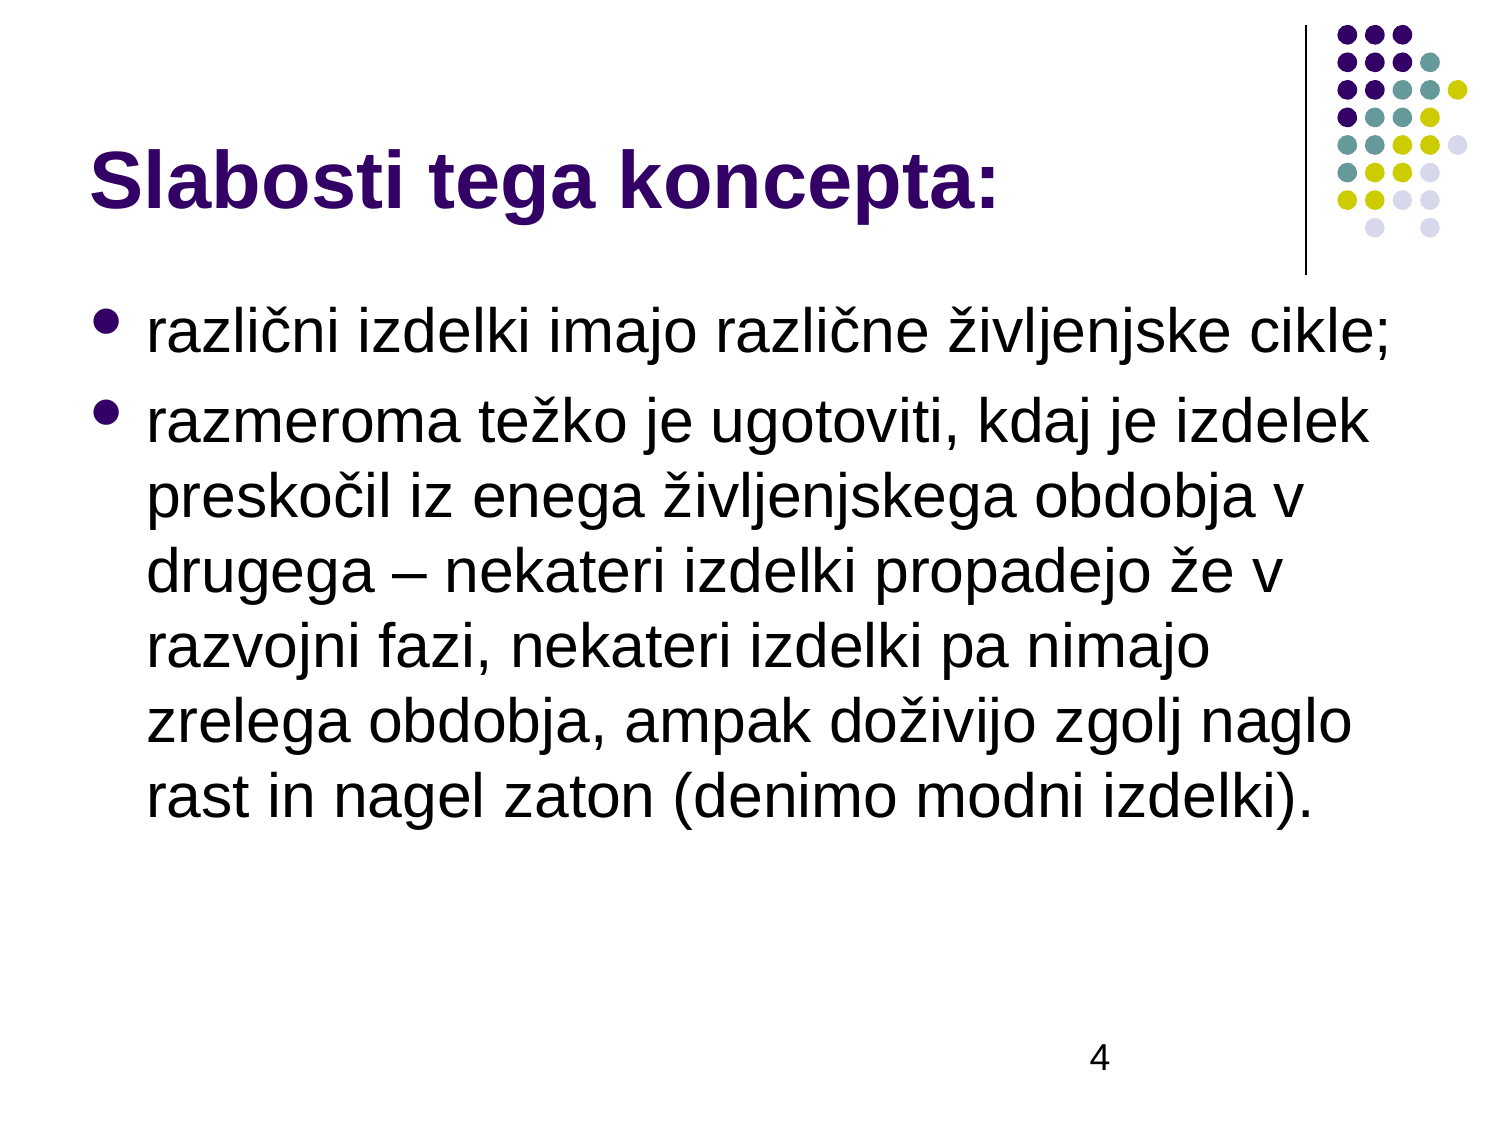

# Slabosti tega koncepta:
različni izdelki imajo različne življenjske cikle;
razmeroma težko je ugotoviti, kdaj je izdelek preskočil iz enega življenjskega obdobja v drugega – nekateri izdelki propadejo že v razvojni fazi, nekateri izdelki pa nimajo zrelega obdobja, ampak doživijo zgolj naglo rast in nagel zaton (denimo modni izdelki).
4